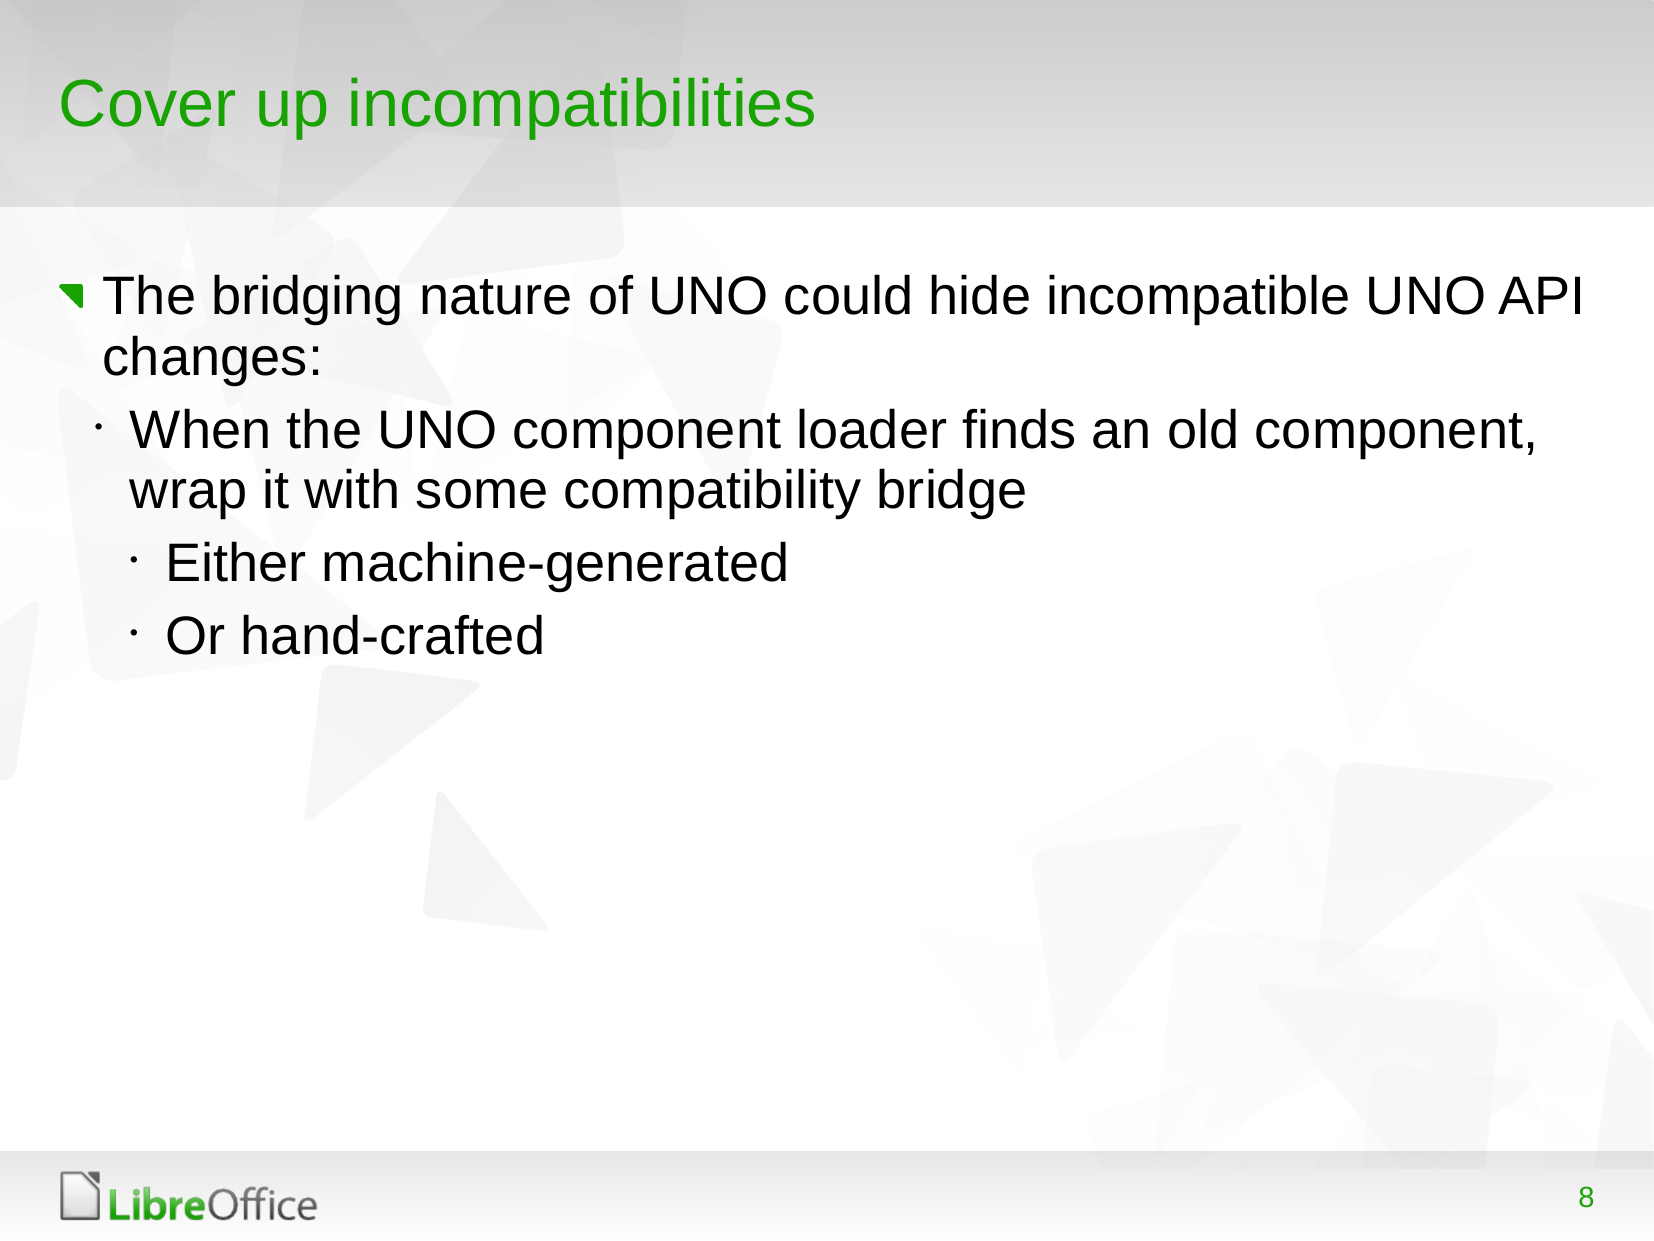

# Cover up incompatibilities
The bridging nature of UNO could hide incompatible UNO API changes:
When the UNO component loader finds an old component, wrap it with some compatibility bridge
Either machine-generated
Or hand-crafted
8